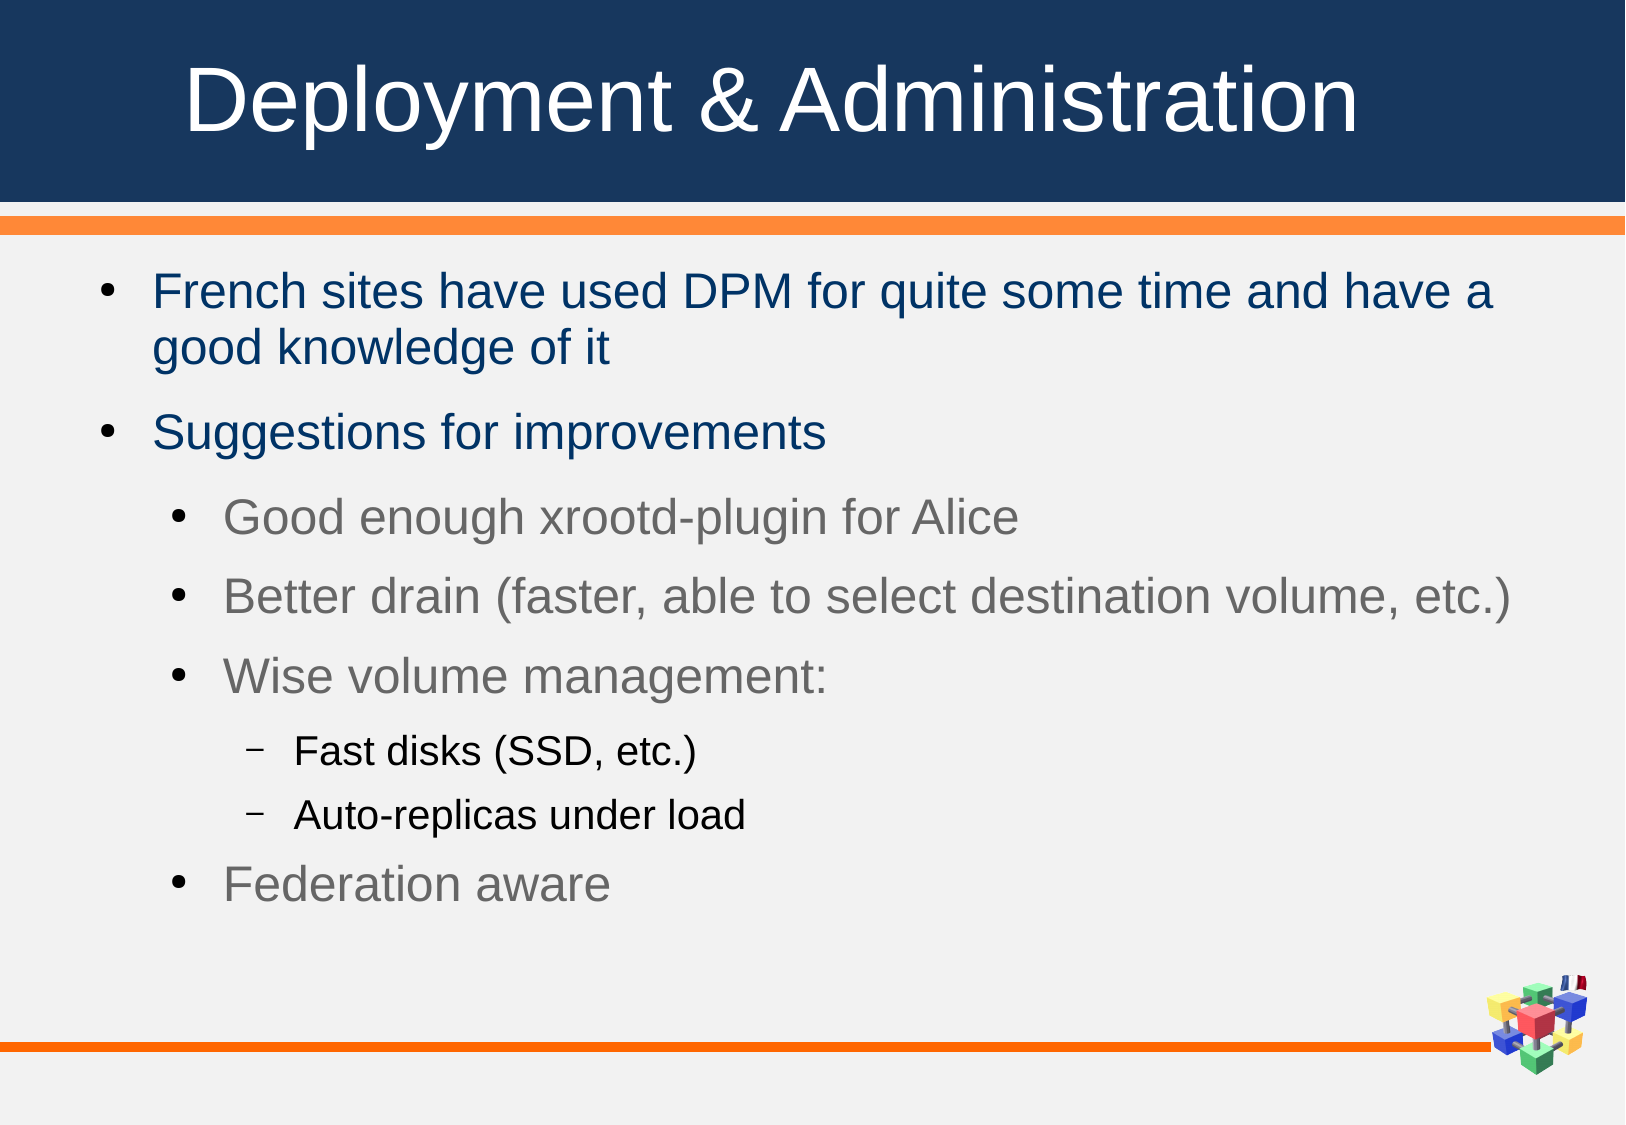

# Deployment & Administration
French sites have used DPM for quite some time and have a good knowledge of it
Suggestions for improvements
Good enough xrootd-plugin for Alice
Better drain (faster, able to select destination volume, etc.)
Wise volume management:
Fast disks (SSD, etc.)
Auto-replicas under load
Federation aware